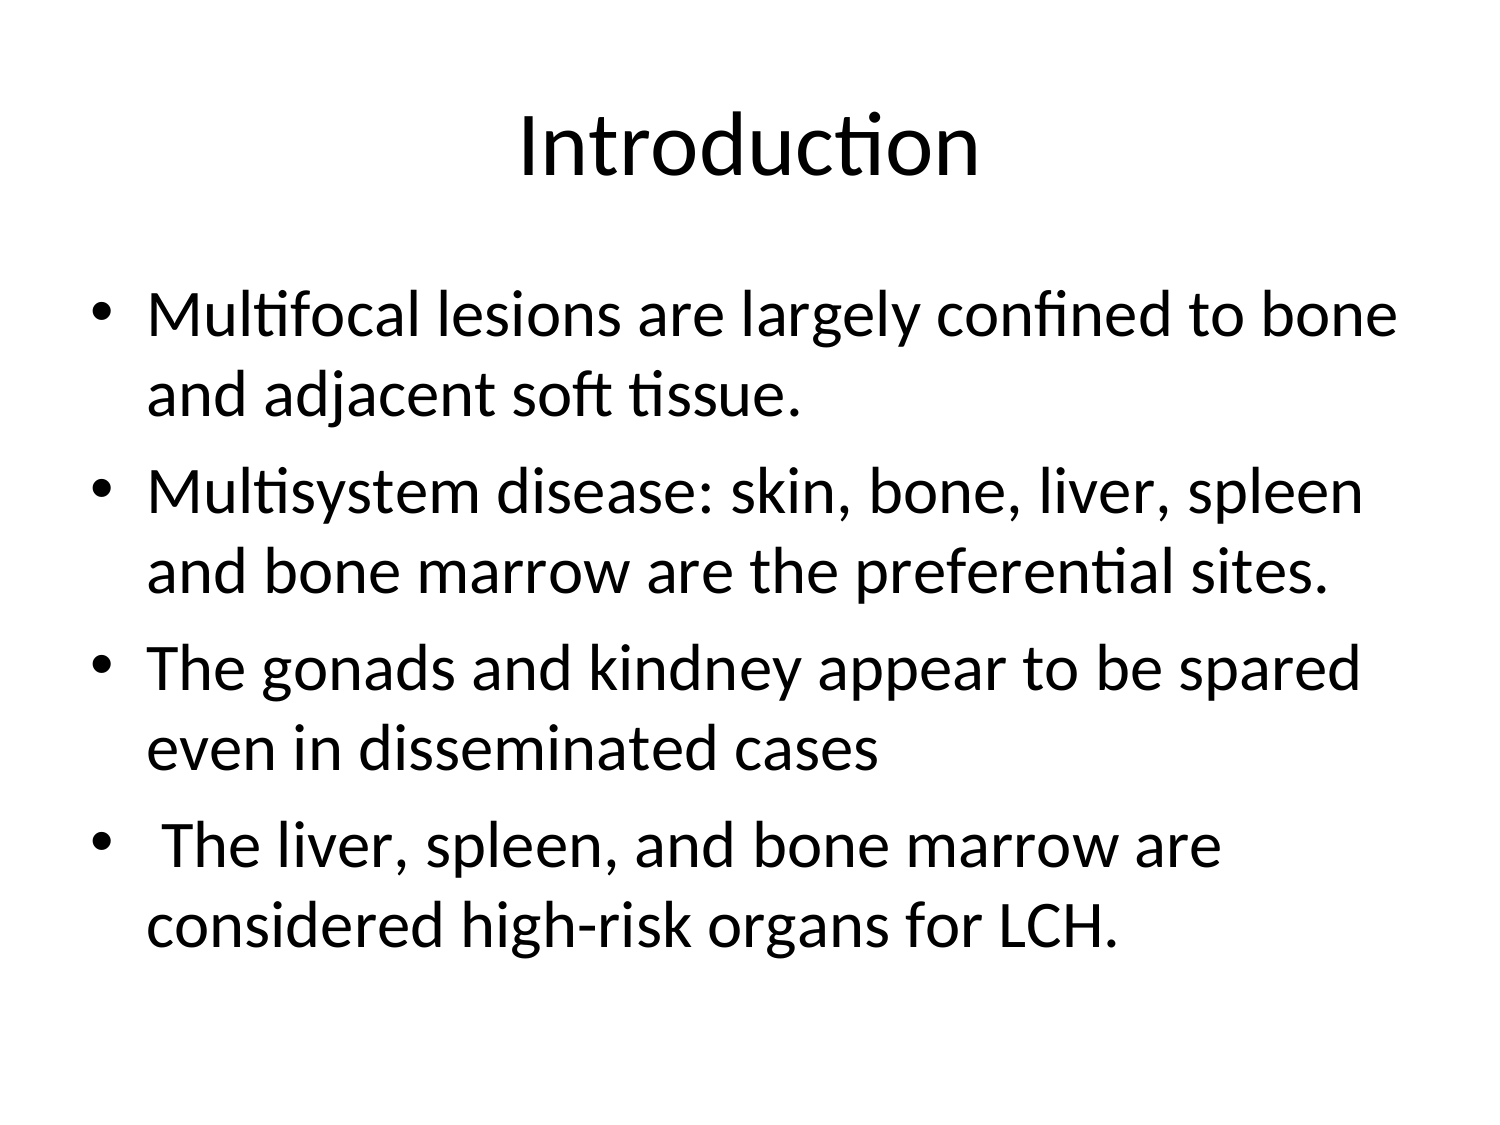

# Introduction
Multifocal lesions are largely confined to bone and adjacent soft tissue.
Multisystem disease: skin, bone, liver, spleen and bone marrow are the preferential sites.
The gonads and kindney appear to be spared even in disseminated cases
 The liver, spleen, and bone marrow are considered high-risk organs for LCH.